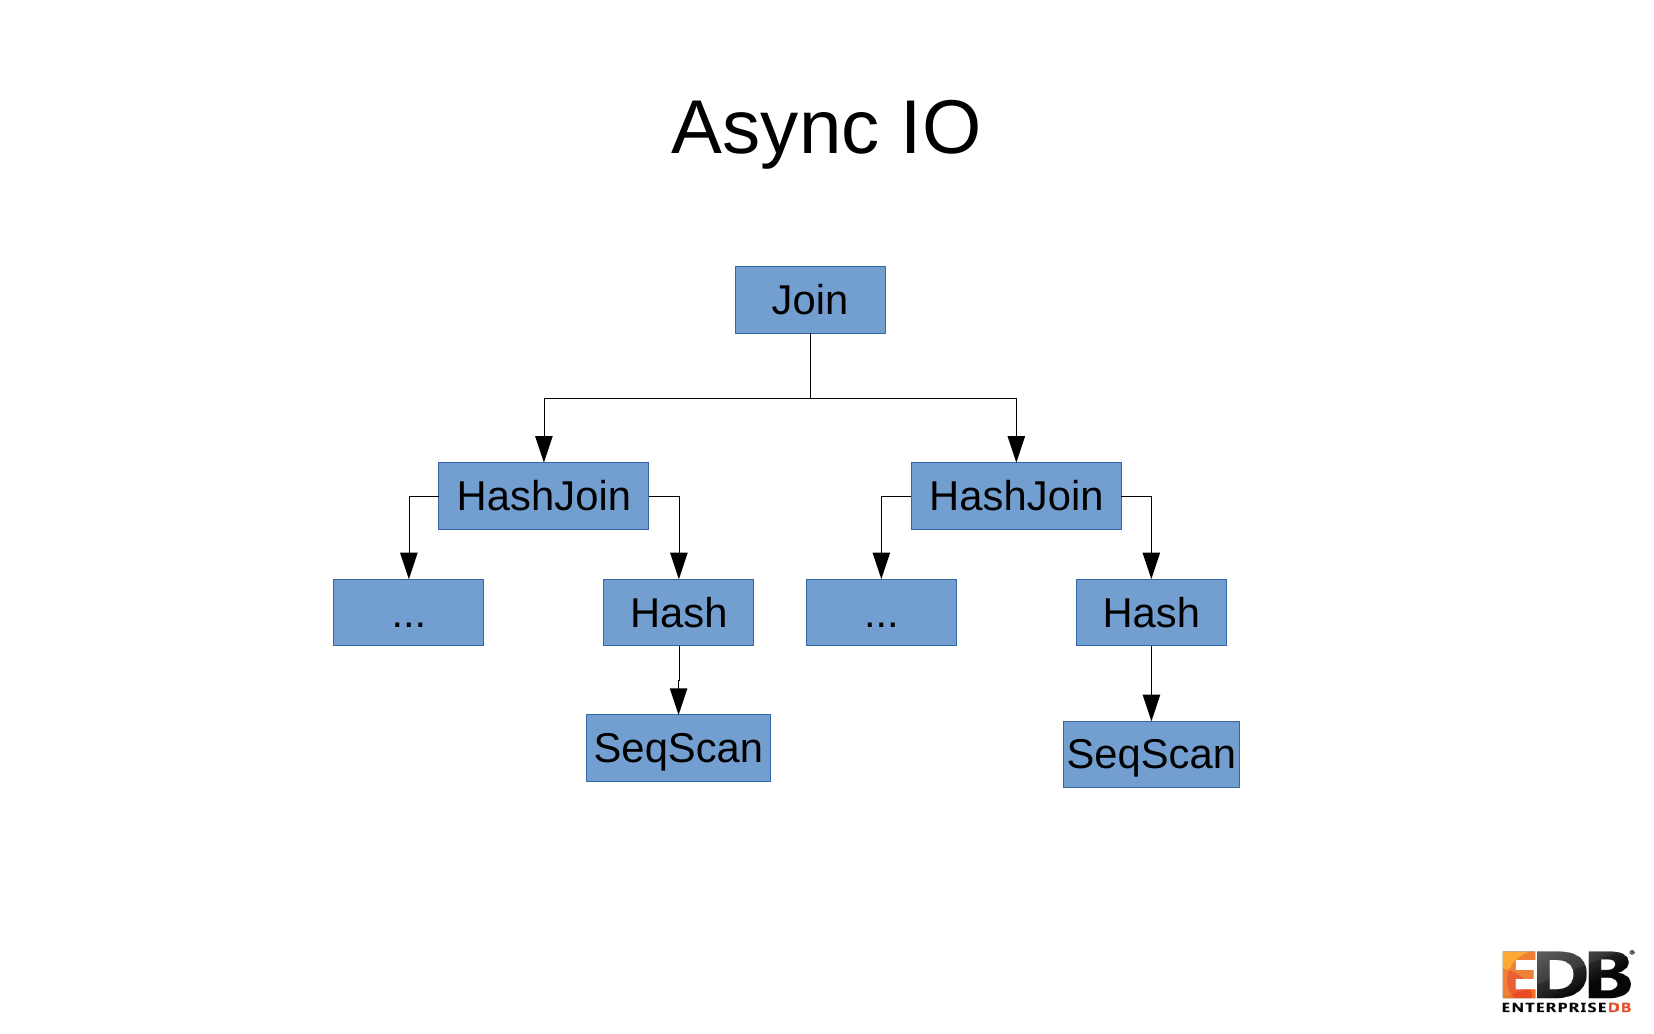

# Async IO
Join
HashJoin
HashJoin
...
Hash
...
Hash
SeqScan
SeqScan